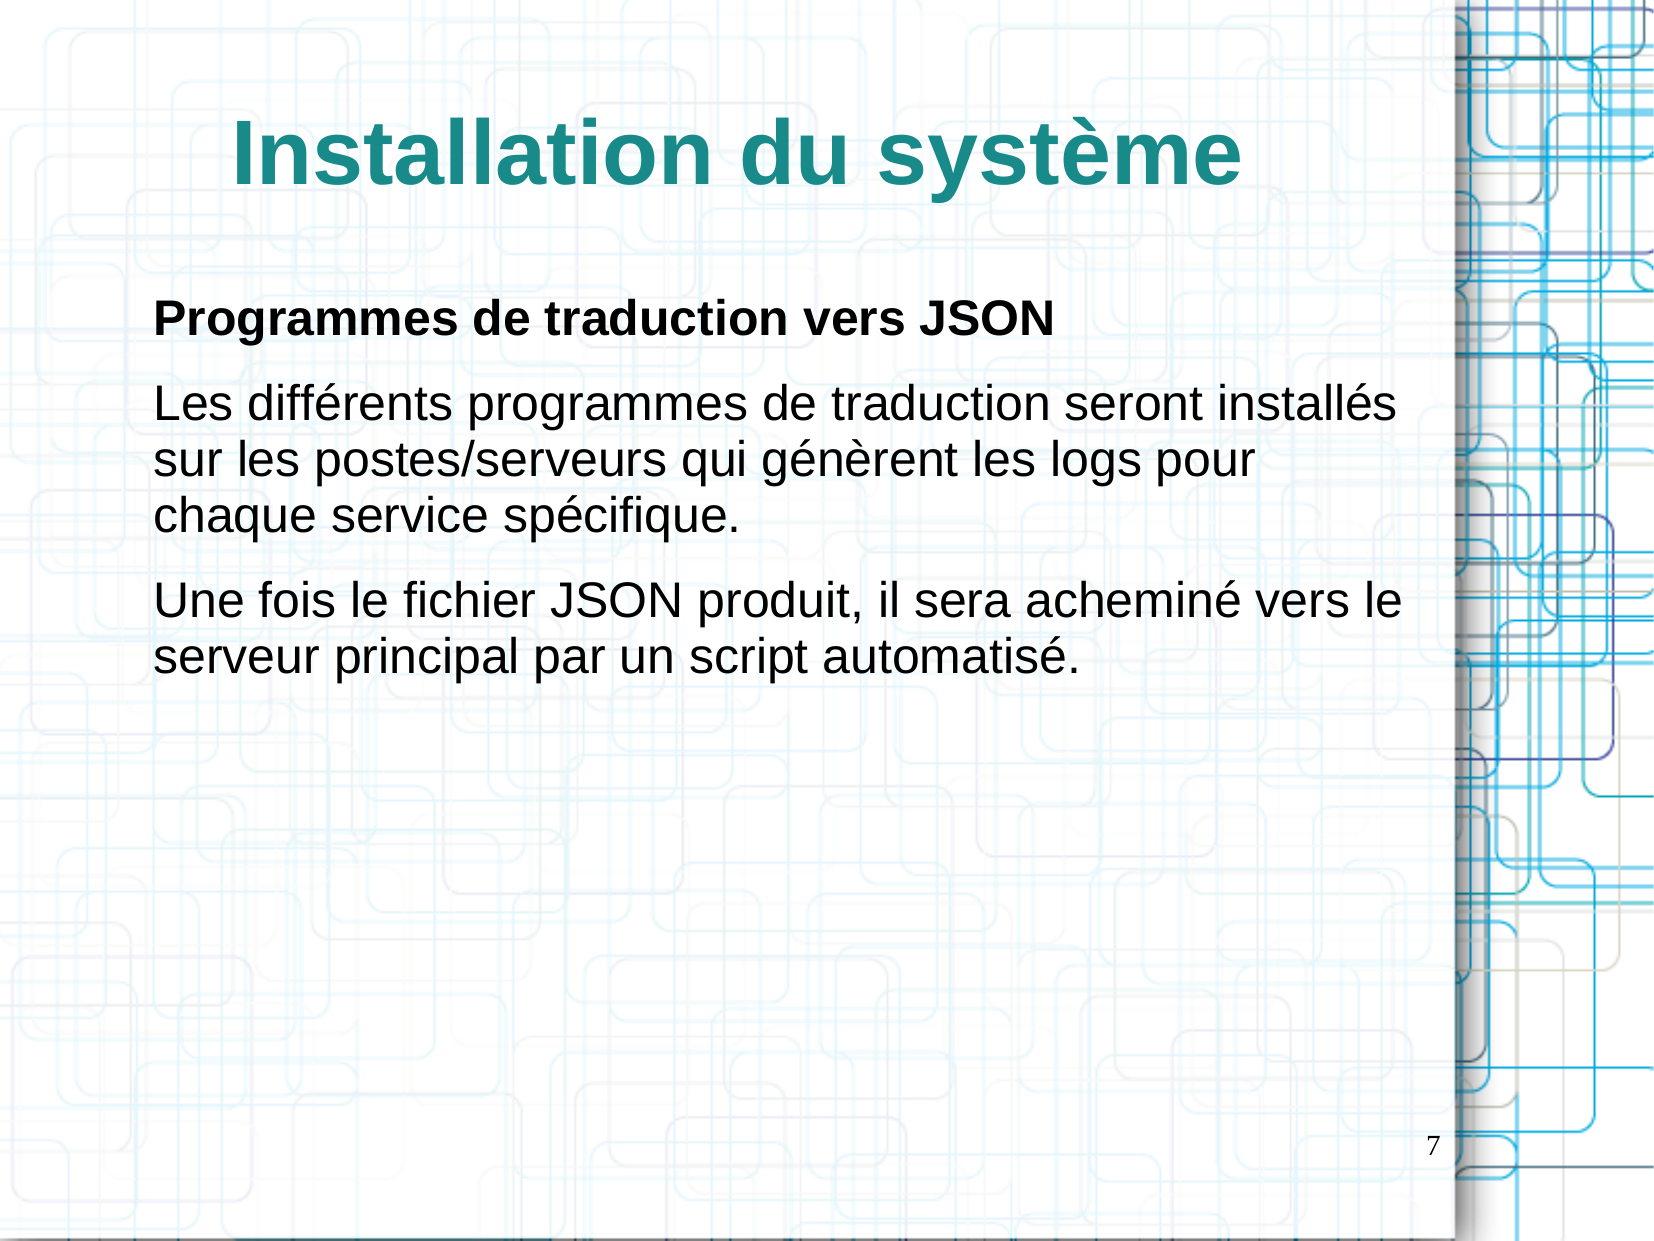

# Installation du système
Programmes de traduction vers JSON
Les différents programmes de traduction seront installés sur les postes/serveurs qui génèrent les logs pour chaque service spécifique.
Une fois le fichier JSON produit, il sera acheminé vers le serveur principal par un script automatisé.
7